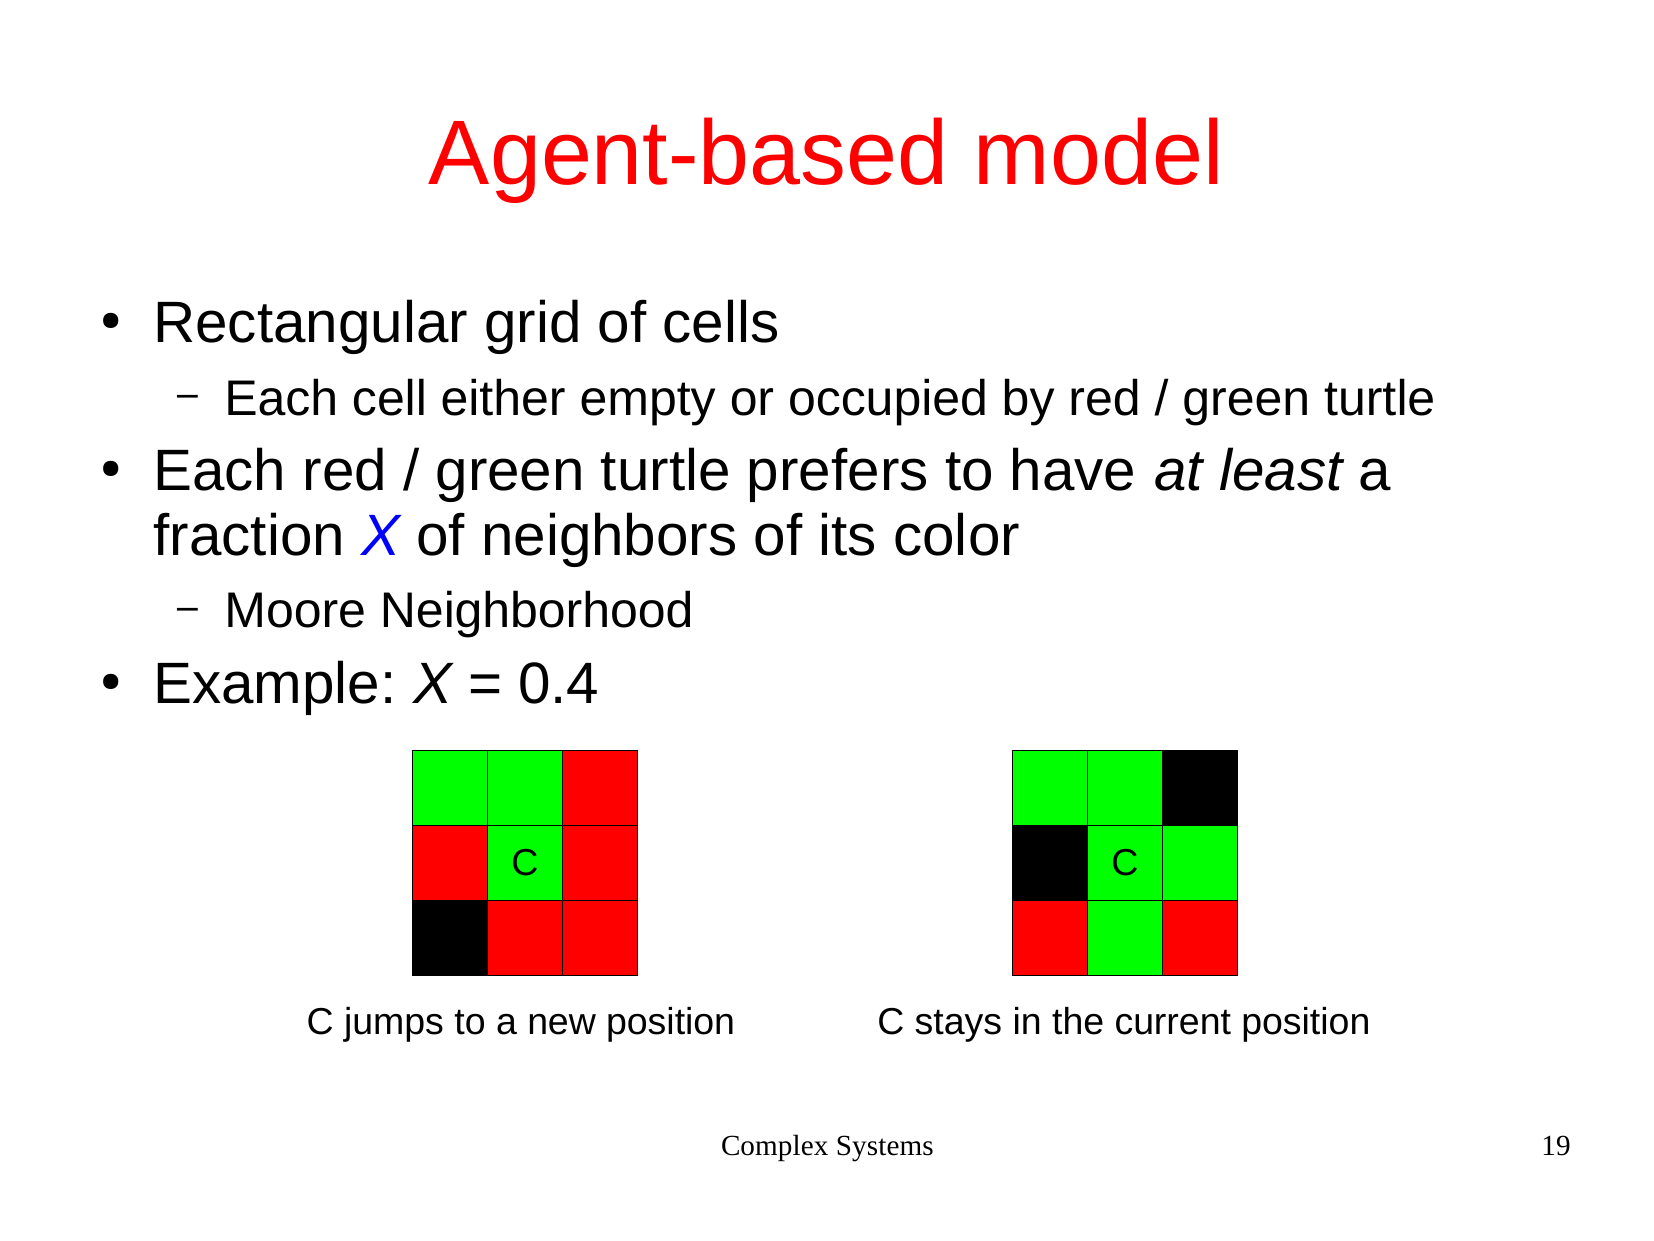

# Agent-based model
Rectangular grid of cells
Each cell either empty or occupied by red / green turtle
Each red / green turtle prefers to have at least a fraction X of neighbors of its color
Moore Neighborhood
Example: X = 0.4
C
C
C jumps to a new position
C stays in the current position
Complex Systems
19